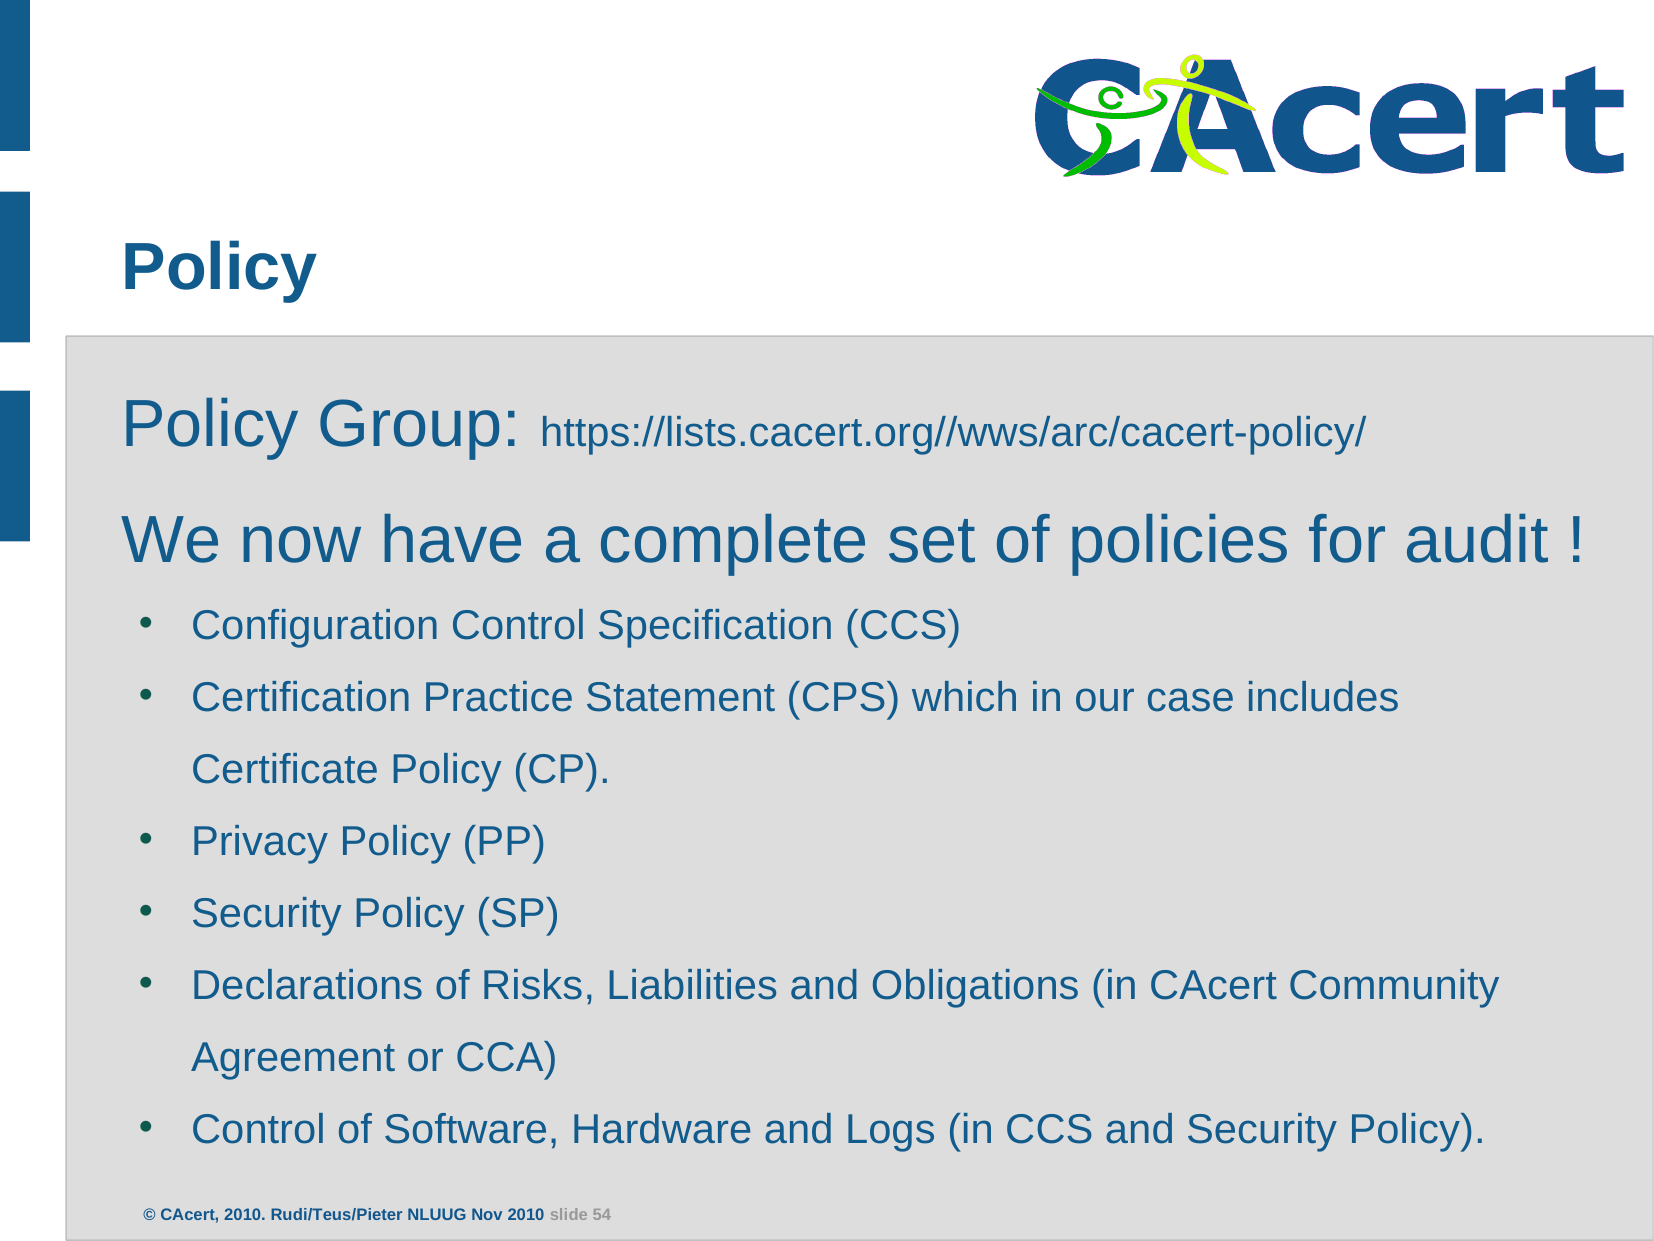

# Policy
Policy Group: https://lists.cacert.org//wws/arc/cacert-policy/
We now have a complete set of policies for audit !
Configuration Control Specification (CCS)
Certification Practice Statement (CPS) which in our case includes Certificate Policy (CP).
Privacy Policy (PP)
Security Policy (SP)
Declarations of Risks, Liabilities and Obligations (in CAcert Community Agreement or CCA)
Control of Software, Hardware and Logs (in CCS and Security Policy).